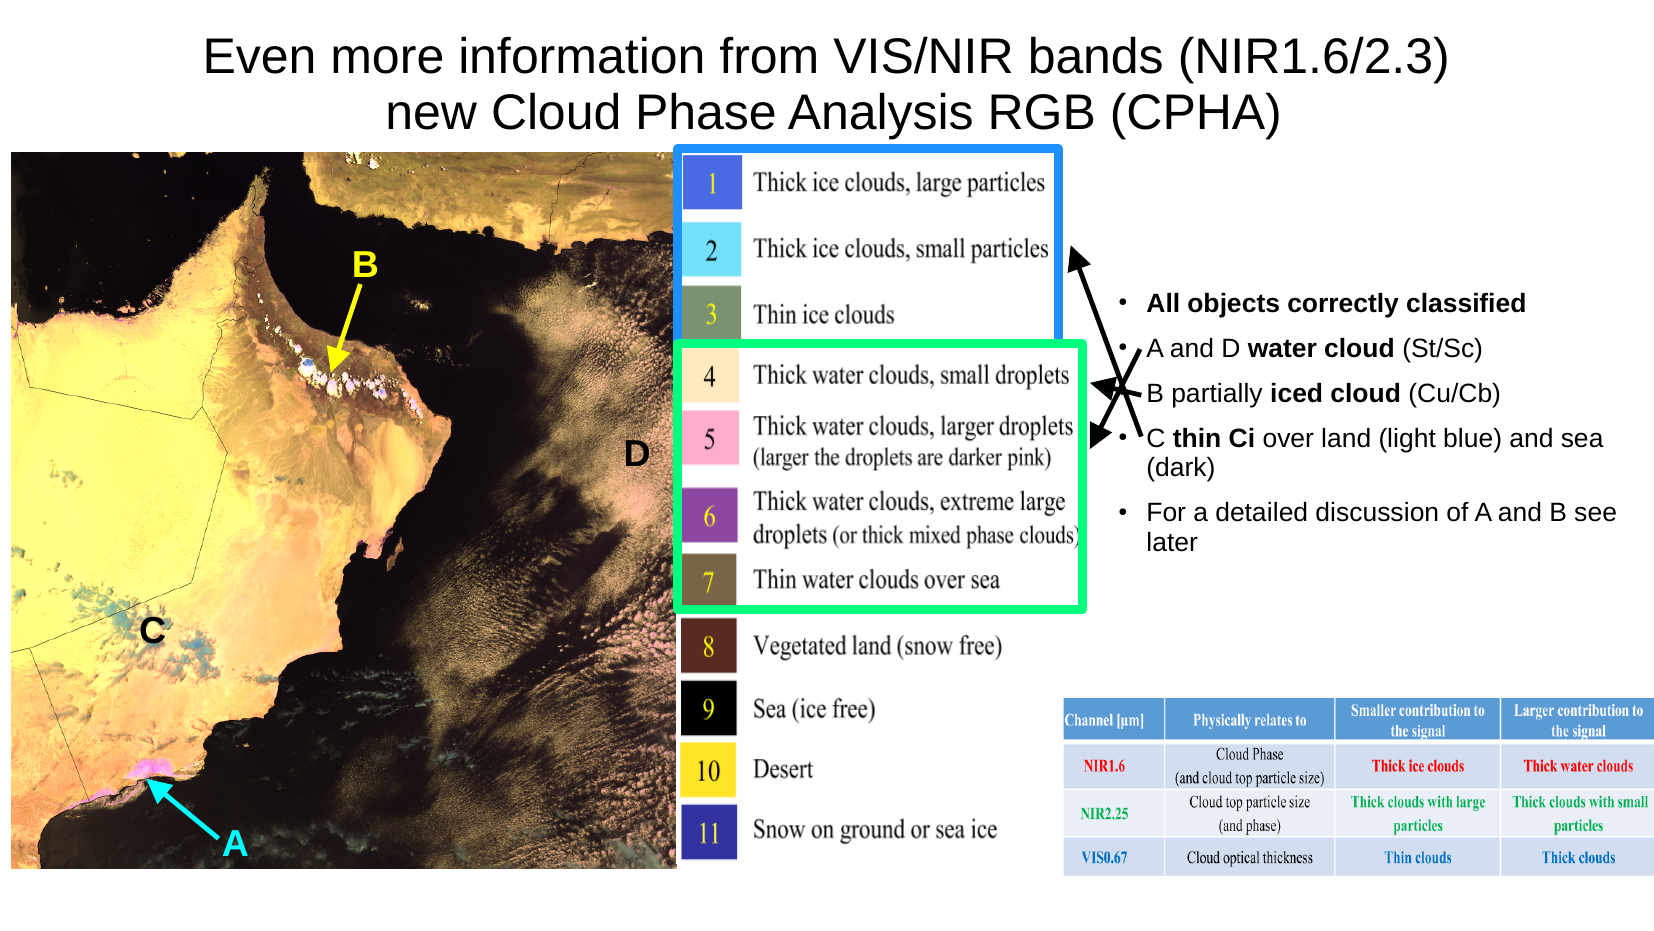

# Even more information from VIS/NIR bands (NIR1.6/2.3) new Cloud Phase Analysis RGB (CPHA)
B
All objects correctly classified
A and D water cloud (St/Sc)
B partially iced cloud (Cu/Cb)
C thin Ci over land (light blue) and sea (dark)
For a detailed discussion of A and B see later
D
C
A